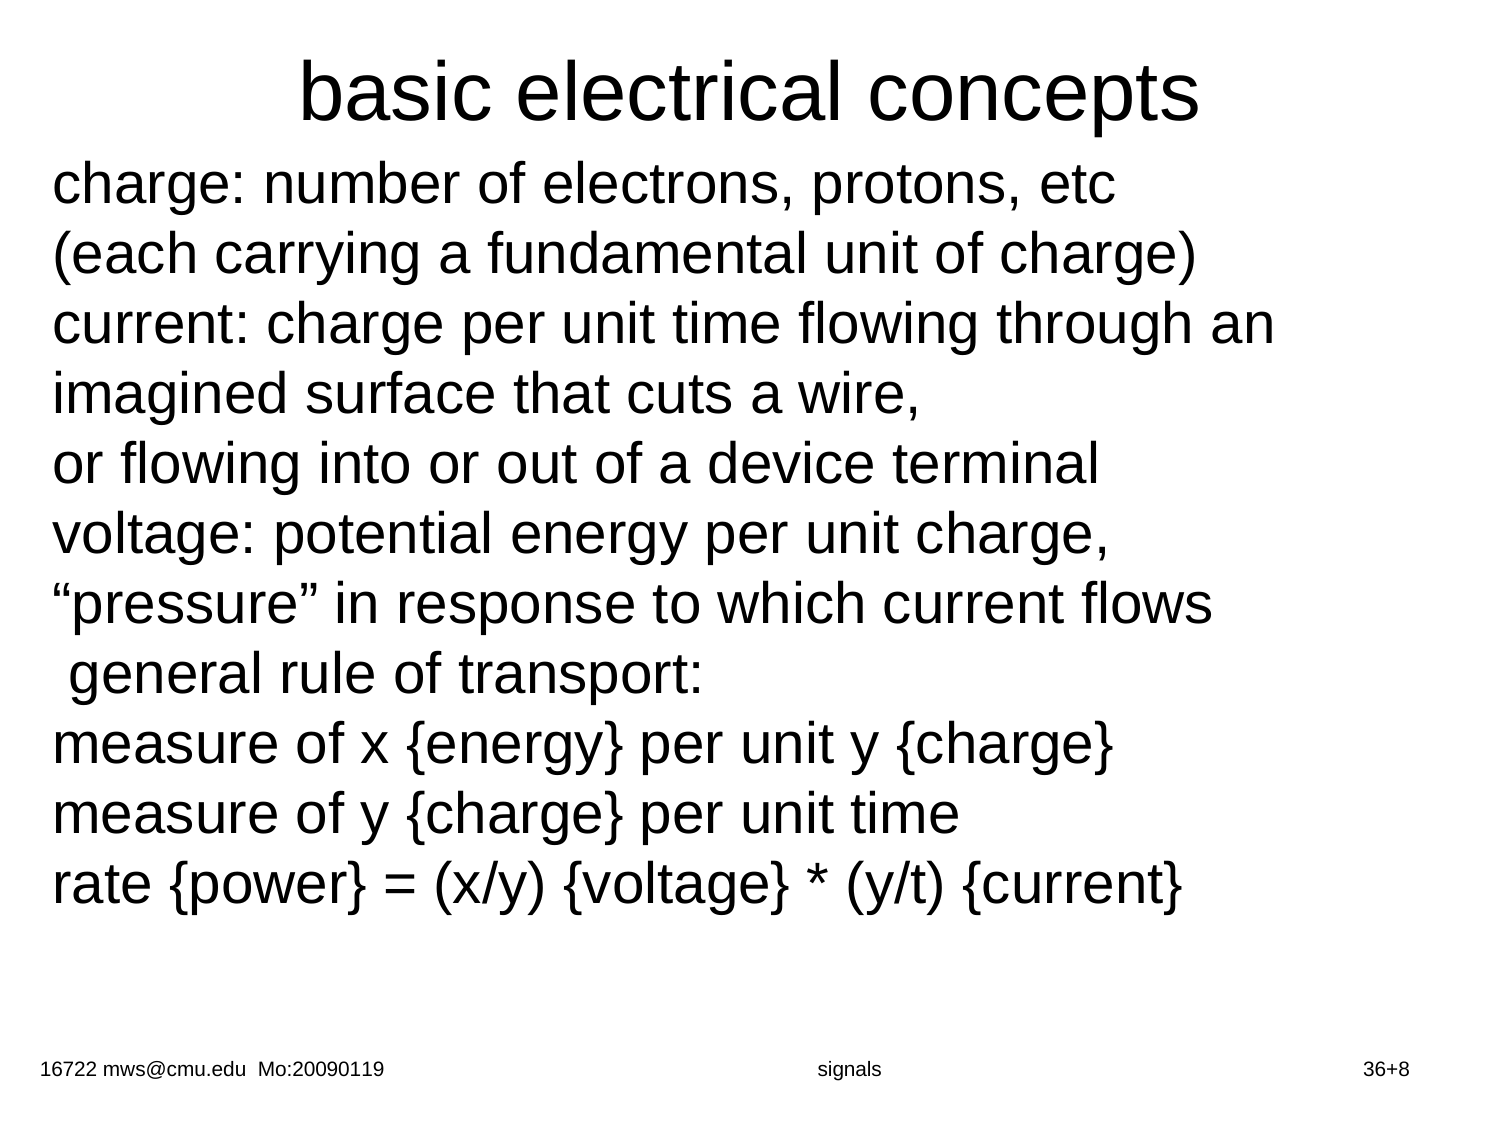

basic electrical concepts
charge: number of electrons, protons, etc
(each carrying a fundamental unit of charge)
current: charge per unit time flowing through an imagined surface that cuts a wire,
or flowing into or out of a device terminal
voltage: potential energy per unit charge,
“pressure” in response to which current flows
 general rule of transport:
measure of x {energy} per unit y {charge}
measure of y {charge} per unit time
rate {power} = (x/y) {voltage} * (y/t) {current}
16722 mws@cmu.edu Mo:20090119
signals
8